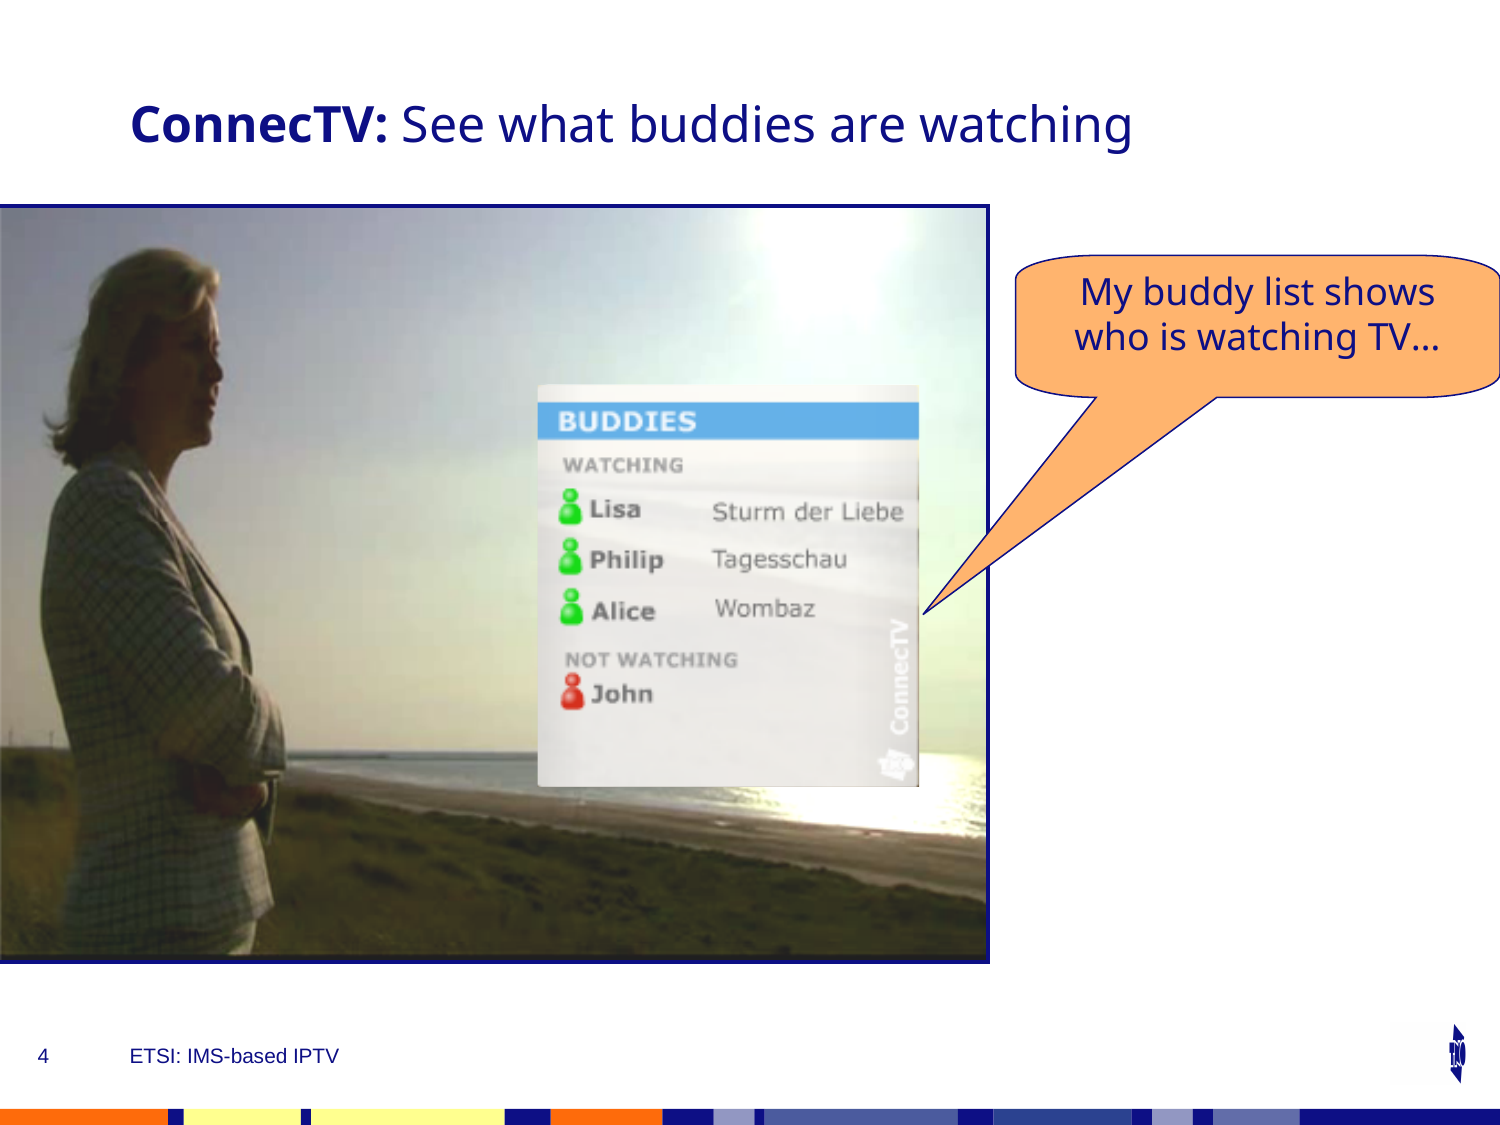

# ConnecTV: See what buddies are watching
My buddy list shows who is watching TV…
4
ETSI: IMS-based IPTV